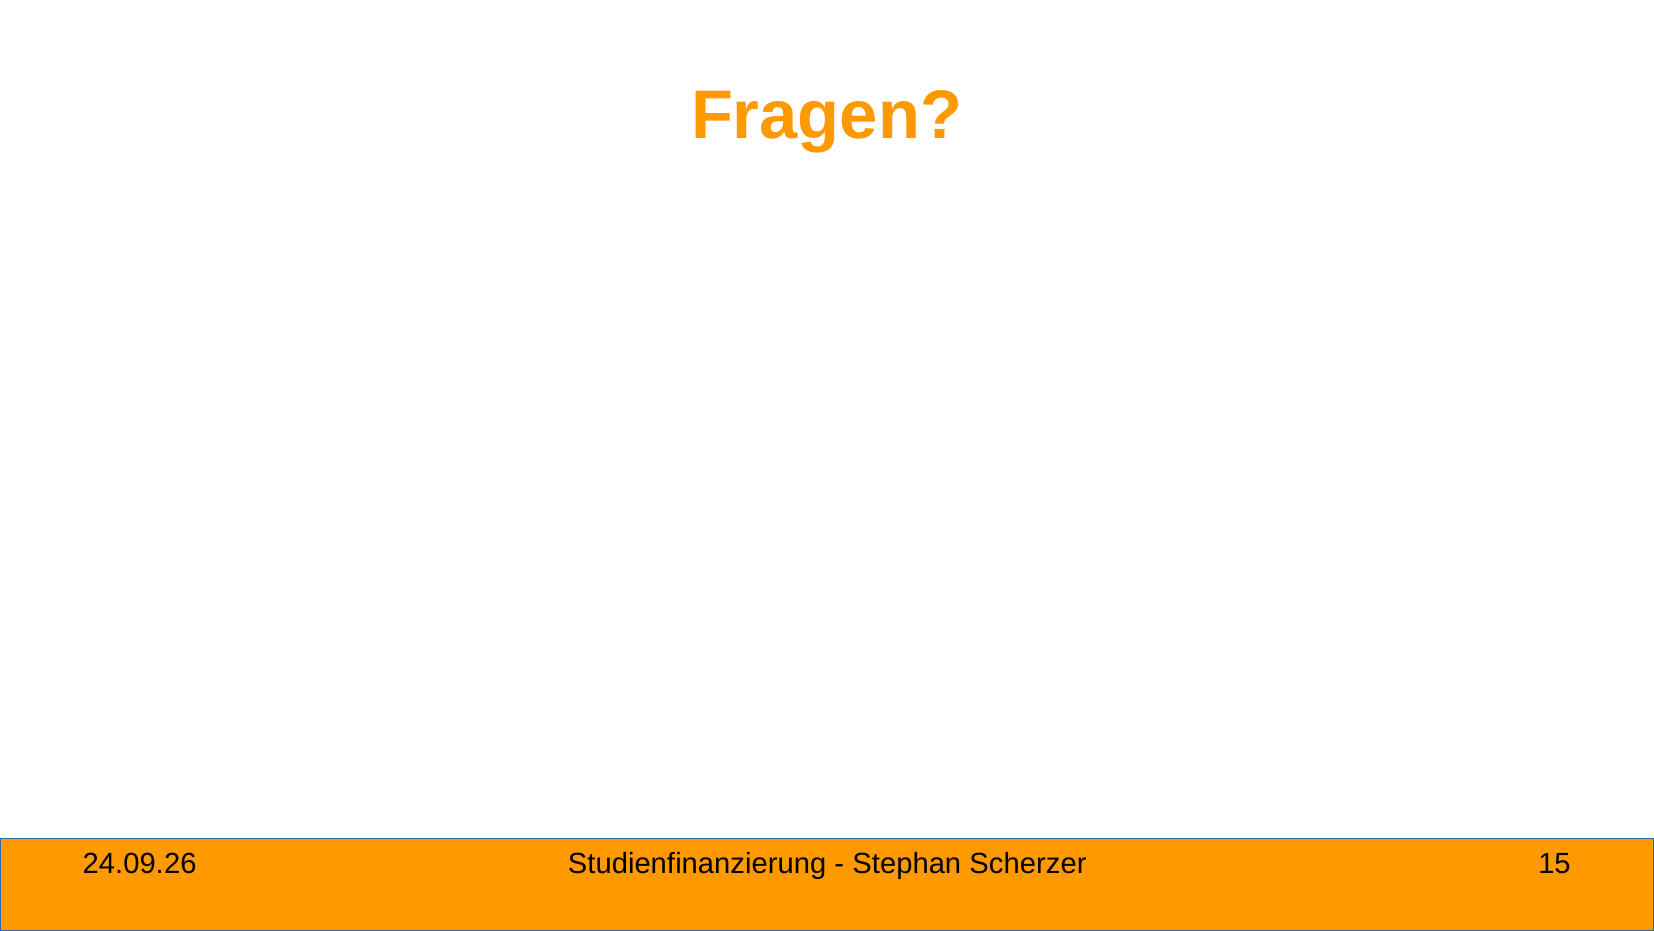

# Fragen?
Studienfinanzierung - Stephan Scherzer
15